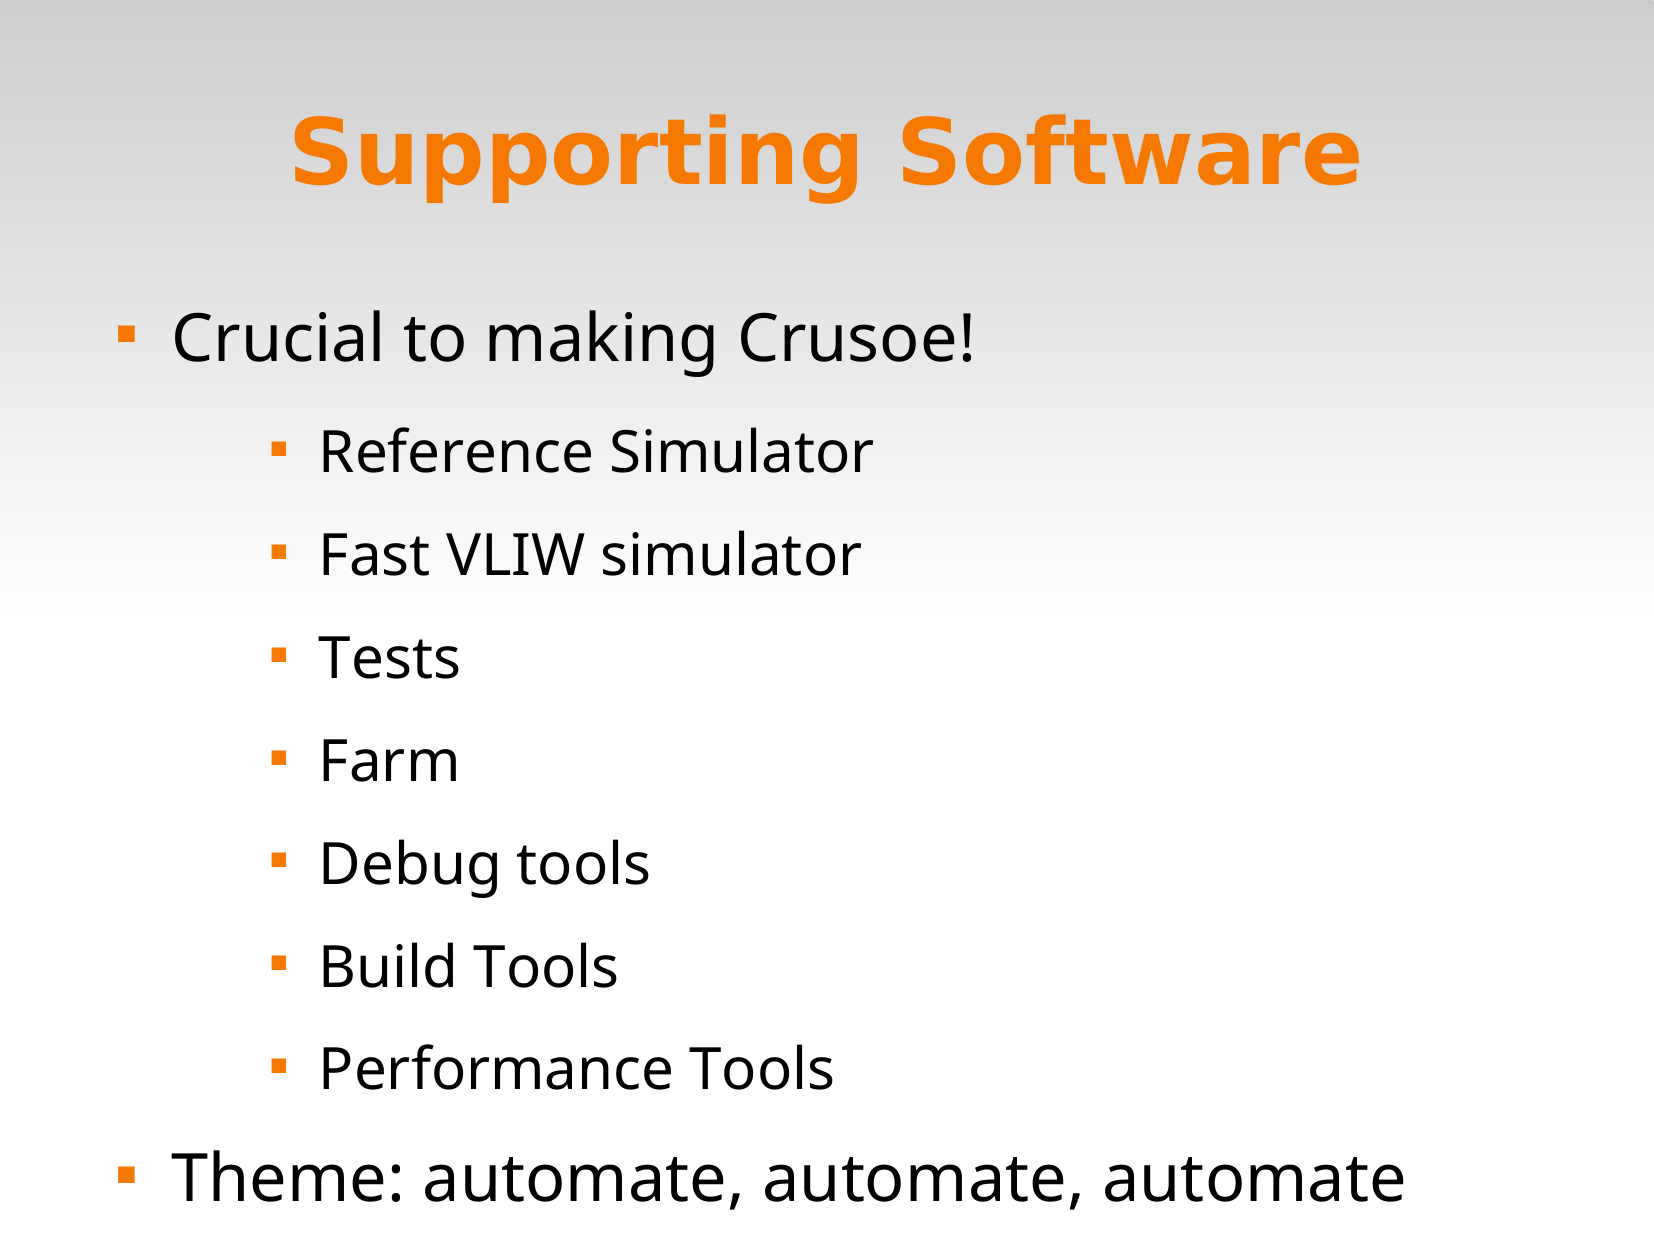

# Supporting Software
Crucial to making Crusoe!
Reference Simulator
Fast VLIW simulator
Tests
Farm
Debug tools
Build Tools
Performance Tools
Theme: automate, automate, automate